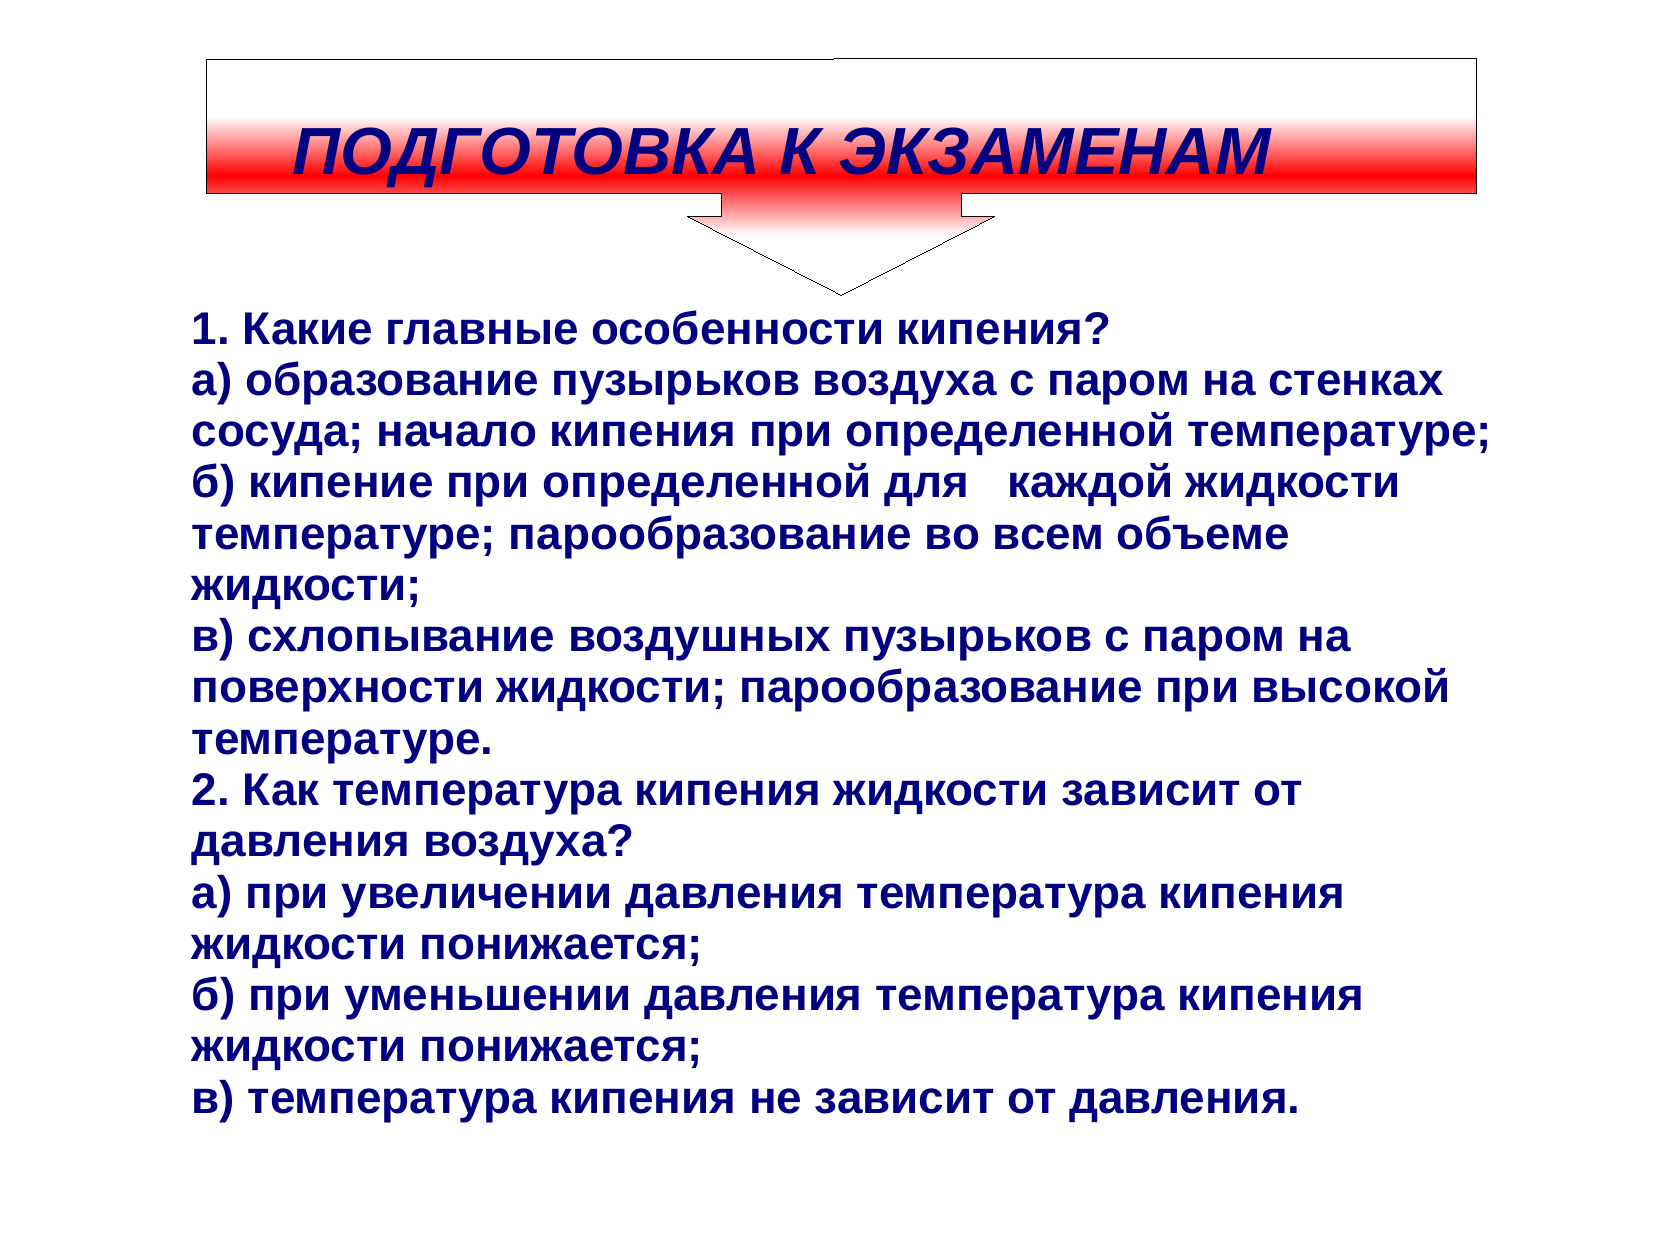

ПОДГОТОВКА К ЭКЗАМЕНАМ
1. Какие главные особенности кипения?
а) образование пузырьков воздуха с паром на стенках сосуда; начало кипения при определенной температуре;
б) кипение при определенной для каждой жидкости температуре; парообразование во всем объеме жидкости;
в) схлопывание воздушных пузырьков с паром на поверхности жидкости; парообразование при высокой температуре.
2. Как температура кипения жидкости зависит от давления воздуха?
а) при увеличении давления температура кипения жидкости понижается;
б) при уменьшении давления температура кипения жидкости понижается;
в) температура кипения не зависит от давления.
1) изотермическое сжатие;
2) изохорное нагревание;
3) изобарное нагревание;
4) изотермическое расширение;
5) изобарное сжатие;
6) изохорное охлаждение.